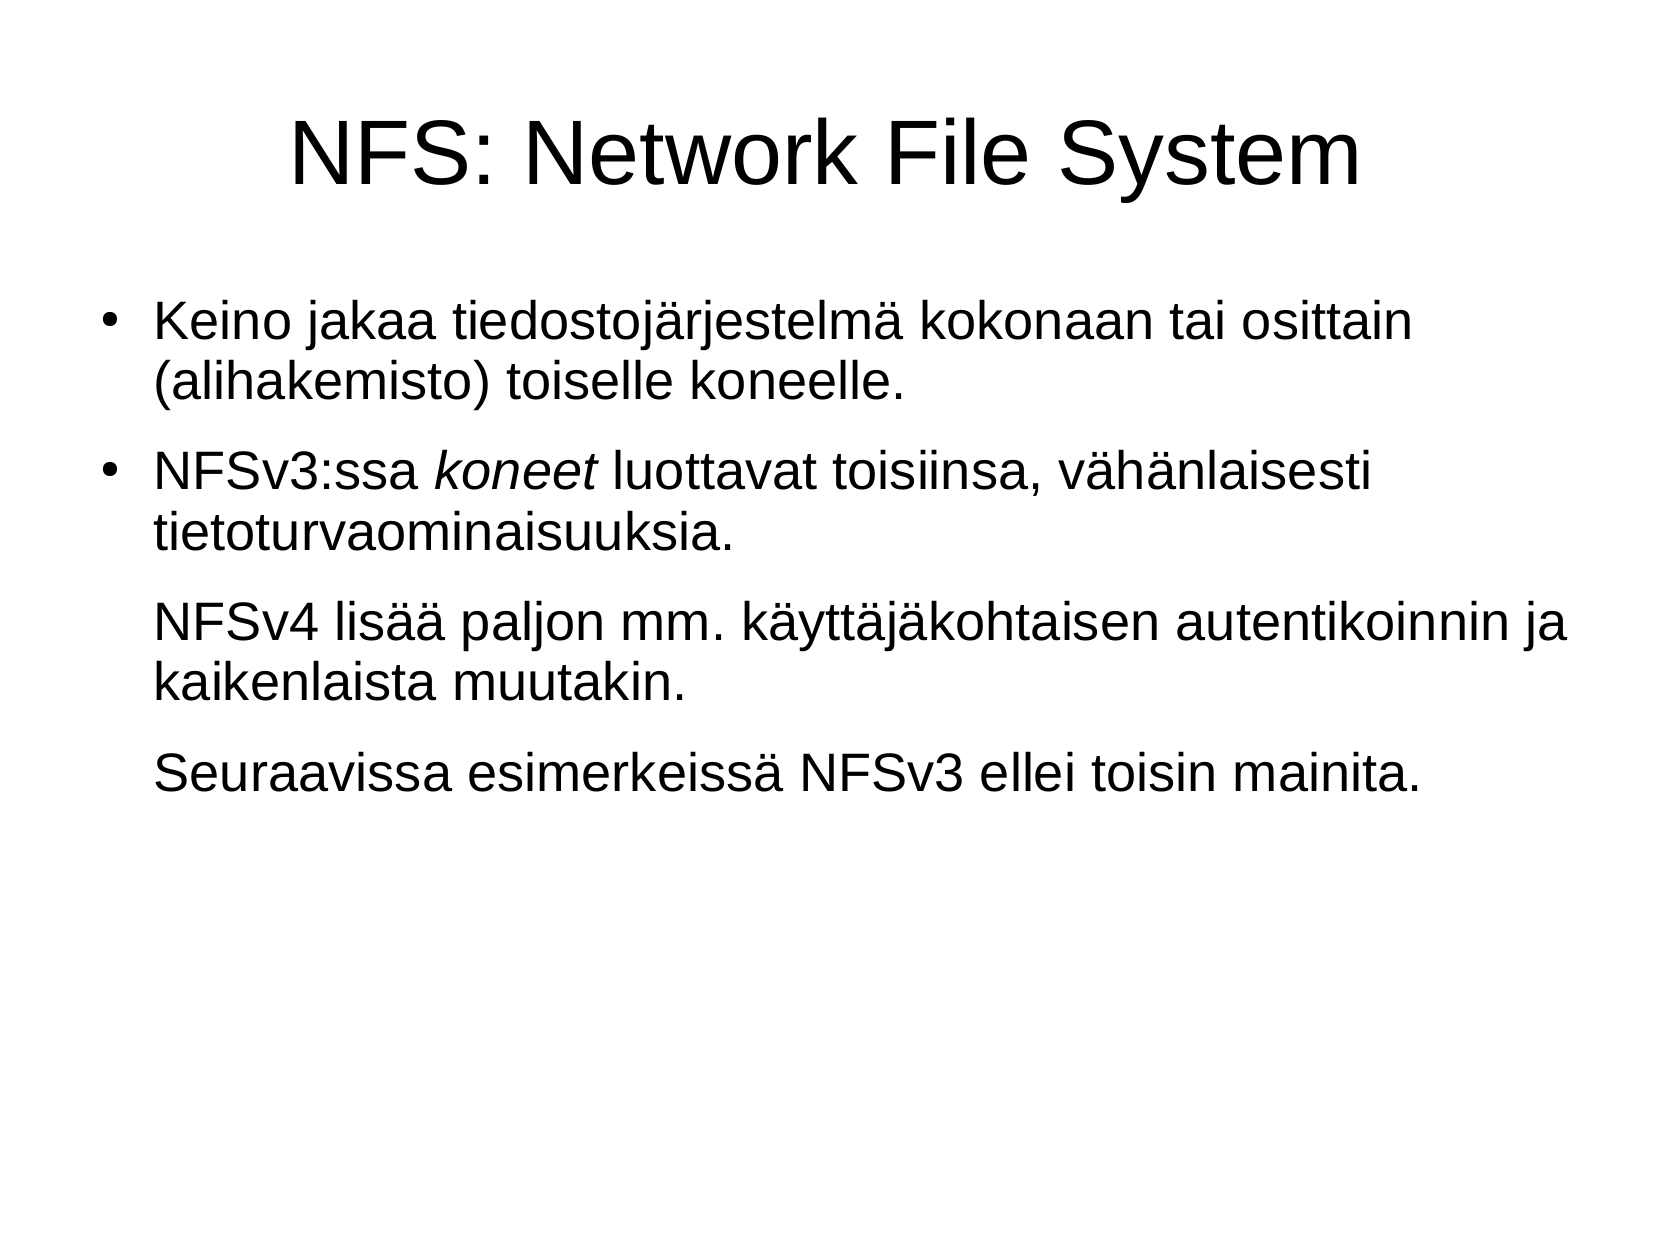

# NFS: Network File System
Keino jakaa tiedostojärjestelmä kokonaan tai osittain (alihakemisto) toiselle koneelle.
NFSv3:ssa koneet luottavat toisiinsa, vähänlaisesti tietoturvaominaisuuksia.
NFSv4 lisää paljon mm. käyttäjäkohtaisen autentikoinnin ja kaikenlaista muutakin.
Seuraavissa esimerkeissä NFSv3 ellei toisin mainita.